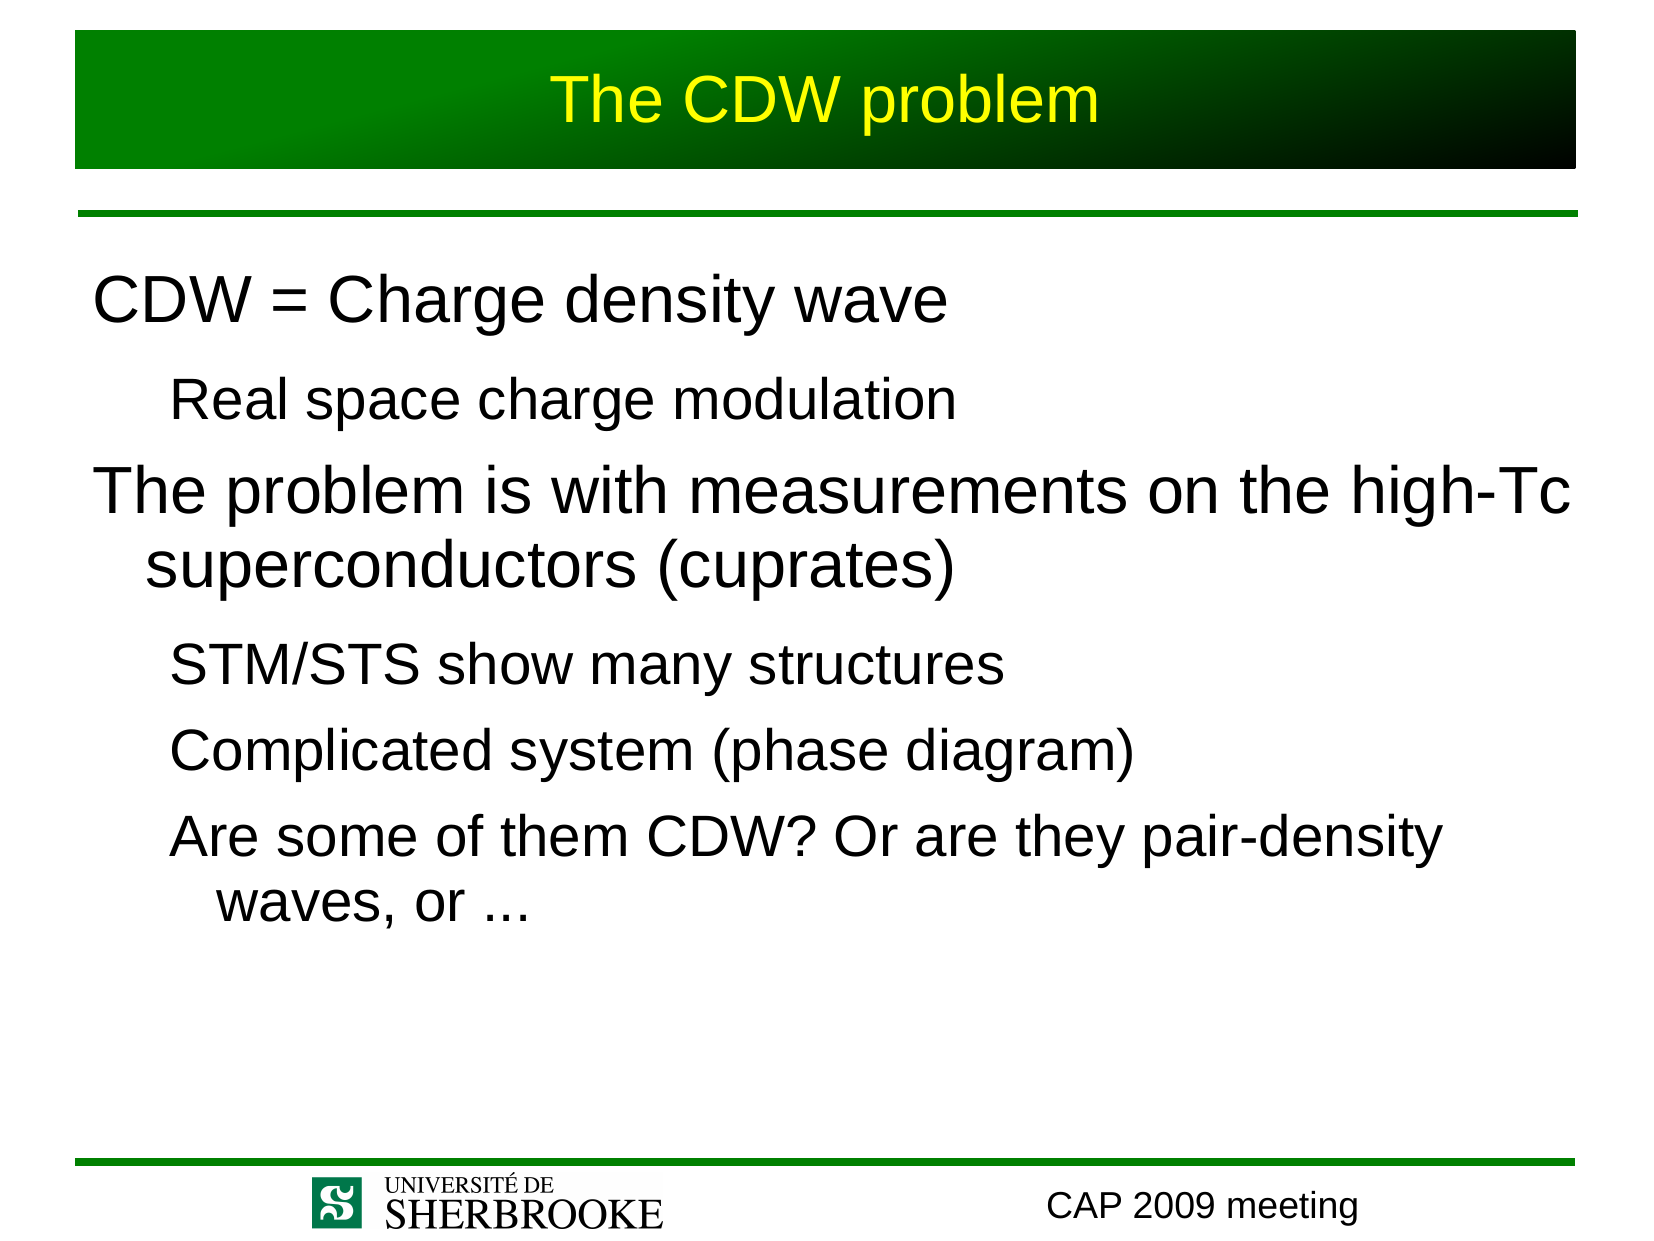

# The CDW problem
CDW = Charge density wave
Real space charge modulation
The problem is with measurements on the high-Tc superconductors (cuprates)
STM/STS show many structures
Complicated system (phase diagram)
Are some of them CDW? Or are they pair-density waves, or ...